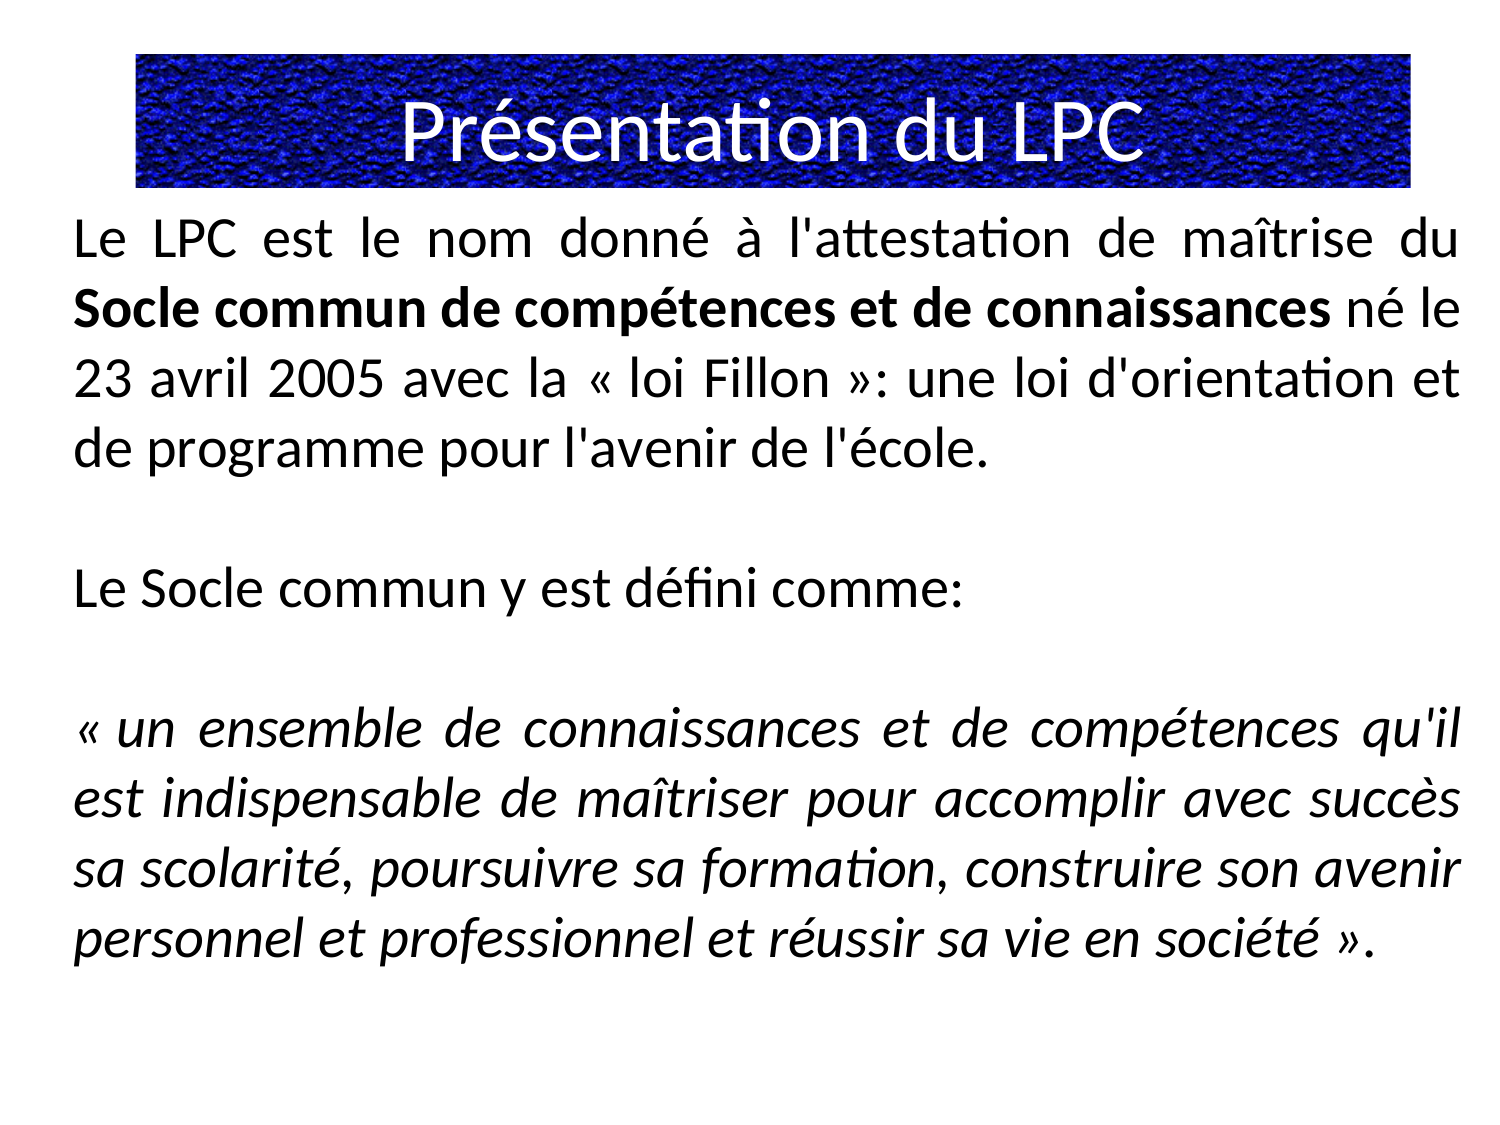

# Présentation du LPC
Le LPC est le nom donné à l'attestation de maîtrise du Socle commun de compétences et de connaissances né le 23 avril 2005 avec la « loi Fillon »: une loi d'orientation et de programme pour l'avenir de l'école.
Le Socle commun y est défini comme:
« un ensemble de connaissances et de compétences qu'il est indispensable de maîtriser pour accomplir avec succès sa scolarité, poursuivre sa formation, construire son avenir personnel et professionnel et réussir sa vie en société ».